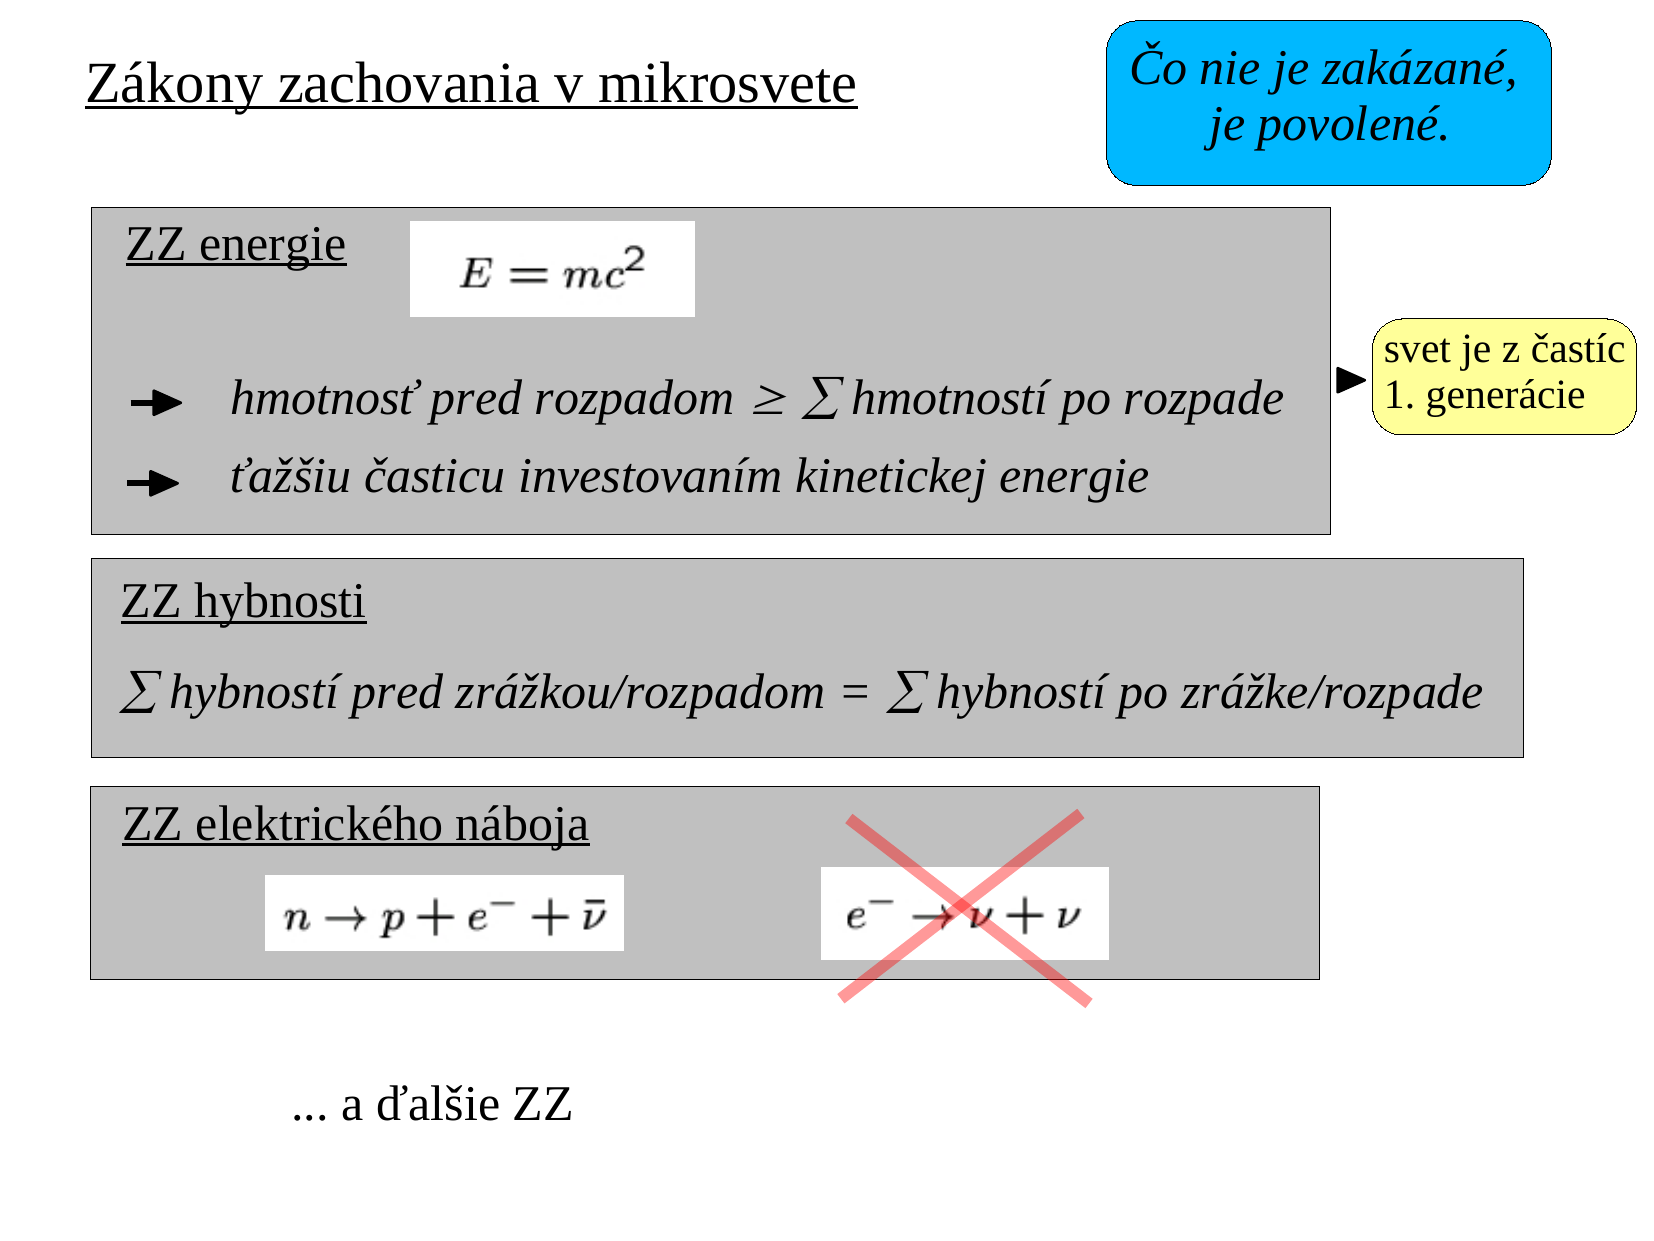

Čo nie je zakázané,
je povolené.
svet je z častíc
1. generácie
Zákony zachovania v mikrosvete
ZZ energie
hmotnosť pred rozpadom ≥ ∑ hmotností po rozpade
ťažšiu časticu investovaním kinetickej energie
ZZ hybnosti
∑ hybností pred zrážkou/rozpadom = ∑ hybností po zrážke/rozpade
ZZ elektrického náboja
... a ďalšie ZZ